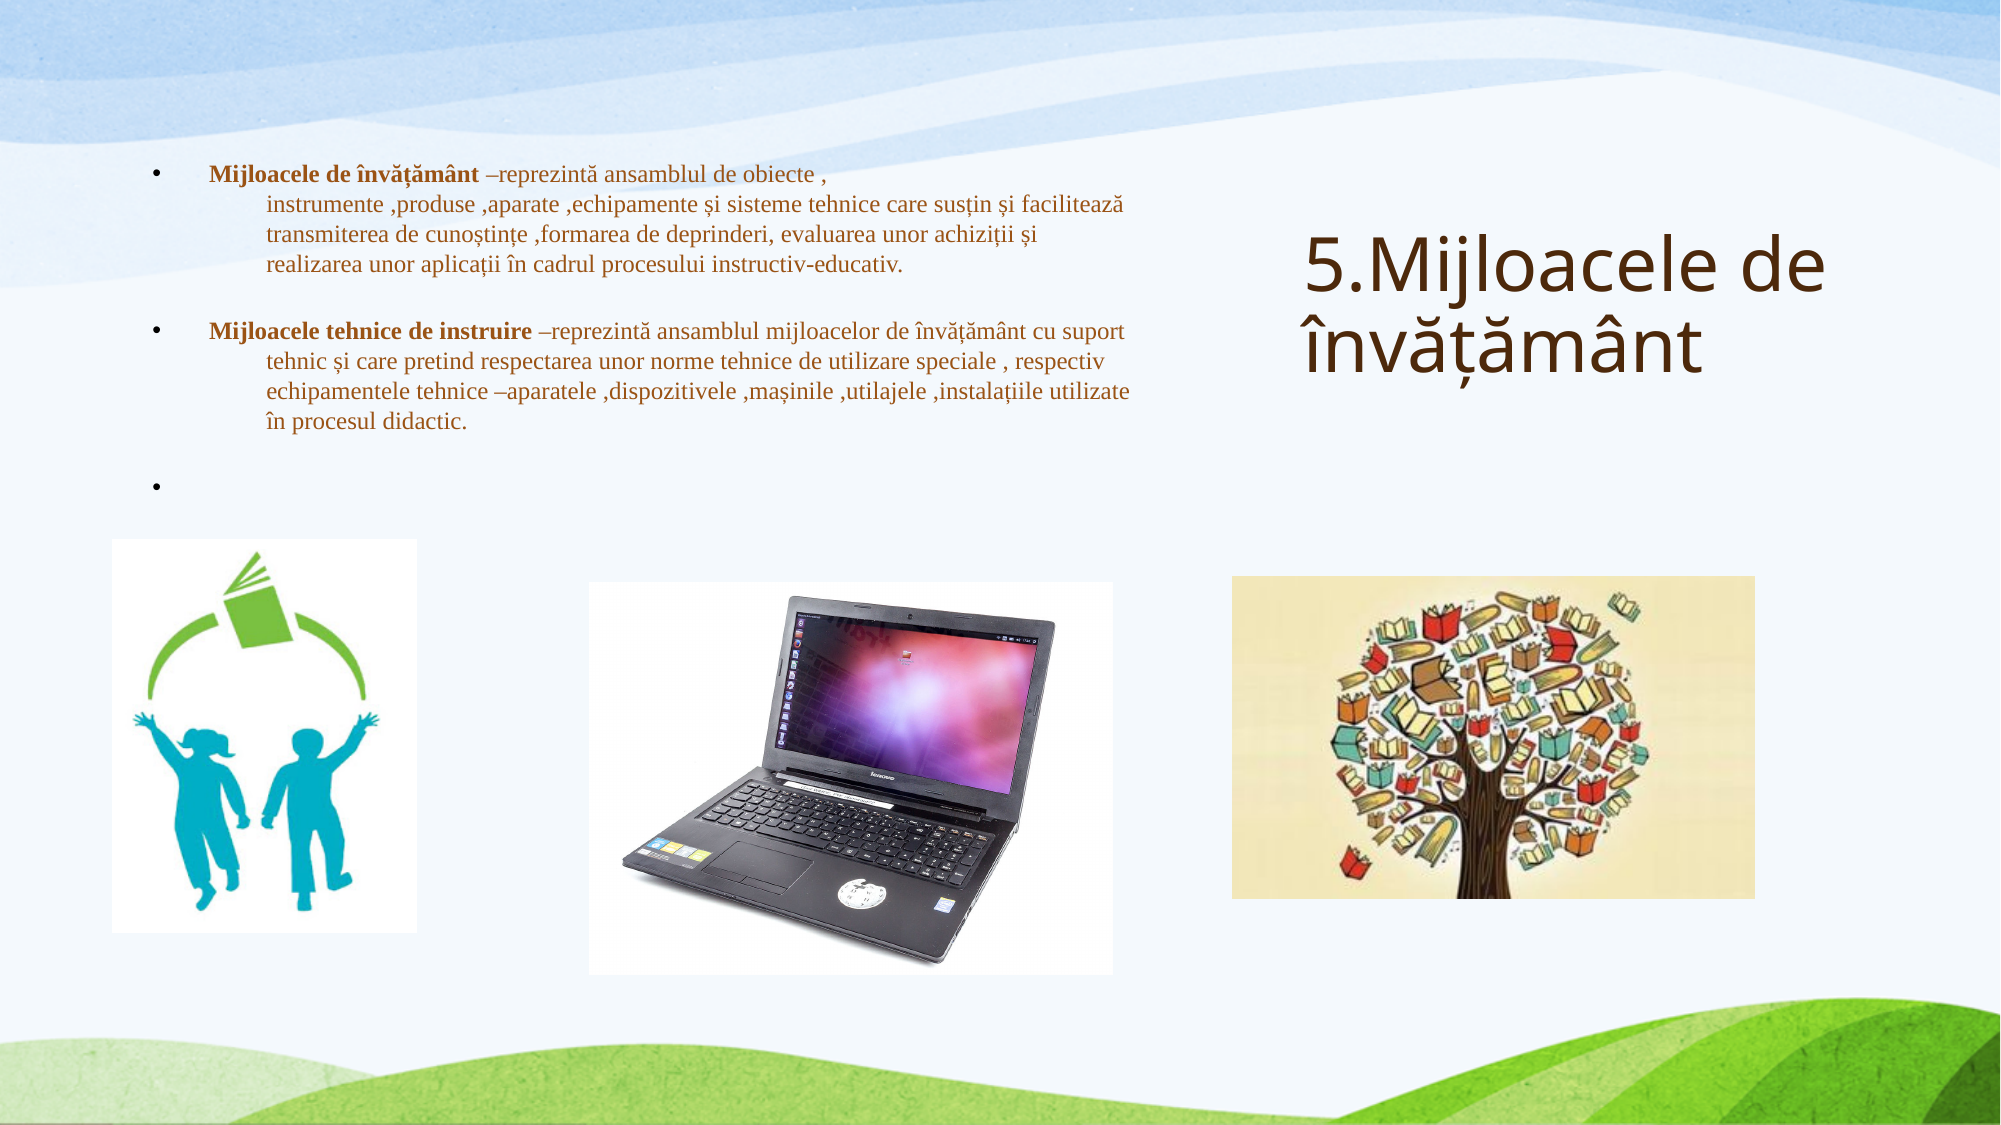

# 5.Mijloacele de învățământ
Mijloacele de învățământ –reprezintă ansamblul de obiecte , instrumente ,produse ,aparate ,echipamente și sisteme tehnice care susțin și facilitează transmiterea de cunoștințe ,formarea de deprinderi, evaluarea unor achiziții și realizarea unor aplicații în cadrul procesului instructiv-educativ.
Mijloacele tehnice de instruire –reprezintă ansamblul mijloacelor de învățământ cu suport tehnic și care pretind respectarea unor norme tehnice de utilizare speciale , respectiv echipamentele tehnice –aparatele ,dispozitivele ,mașinile ,utilajele ,instalațiile utilizate în procesul didactic.